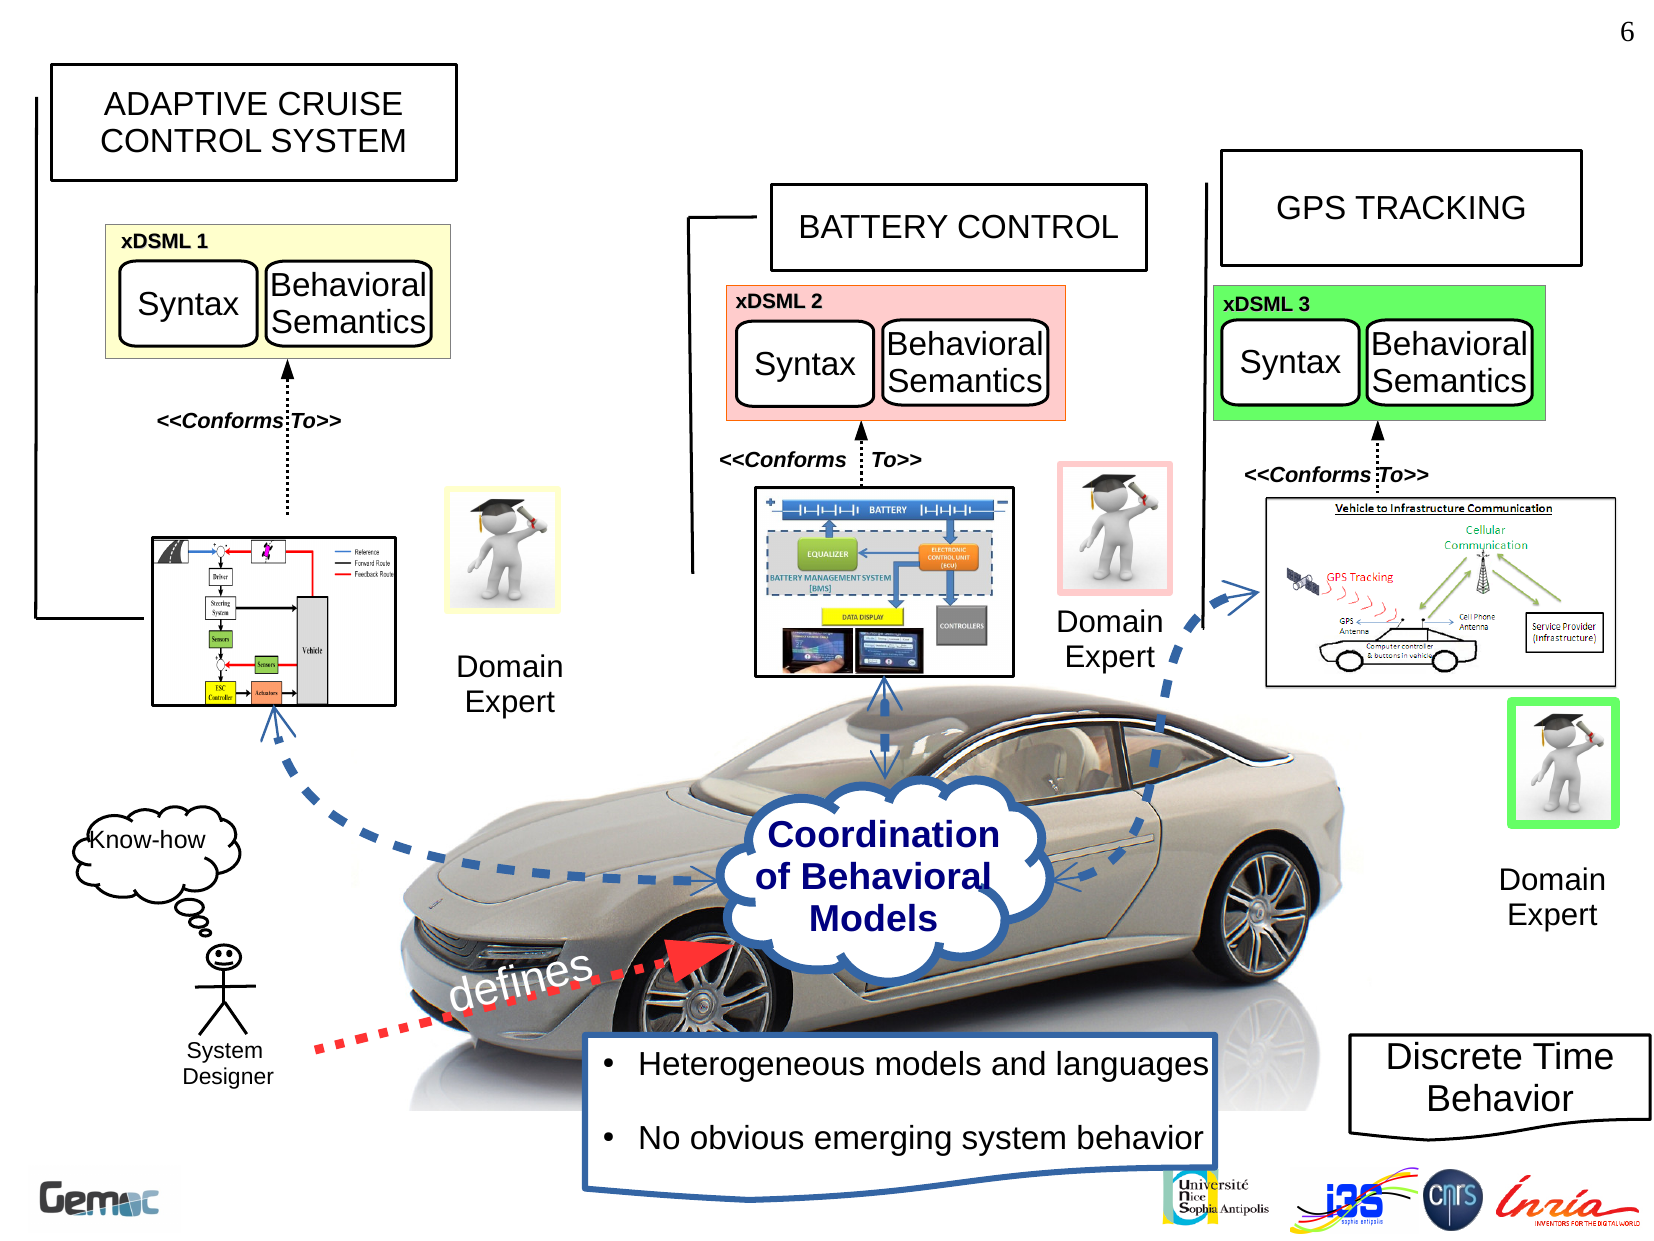

6
ADAPTIVE CRUISE
CONTROL SYSTEM
GPS TRACKING
BATTERY CONTROL
xDSML 1
Syntax
Behavioral
Semantics
xDSML 2
 xDSML 3
Behavioral
Semantics
Syntax
Behavioral
Semantics
Syntax
<<Conforms To>>
<<Conforms To>>
<<Conforms To>>
Domain
Expert
Domain
Expert
 Coordination
of Behavioral
Models
Know-how
Domain
Expert
defines
System
Designer
Heterogeneous models and languages
No obvious emerging system behavior
Discrete Time
Behavior